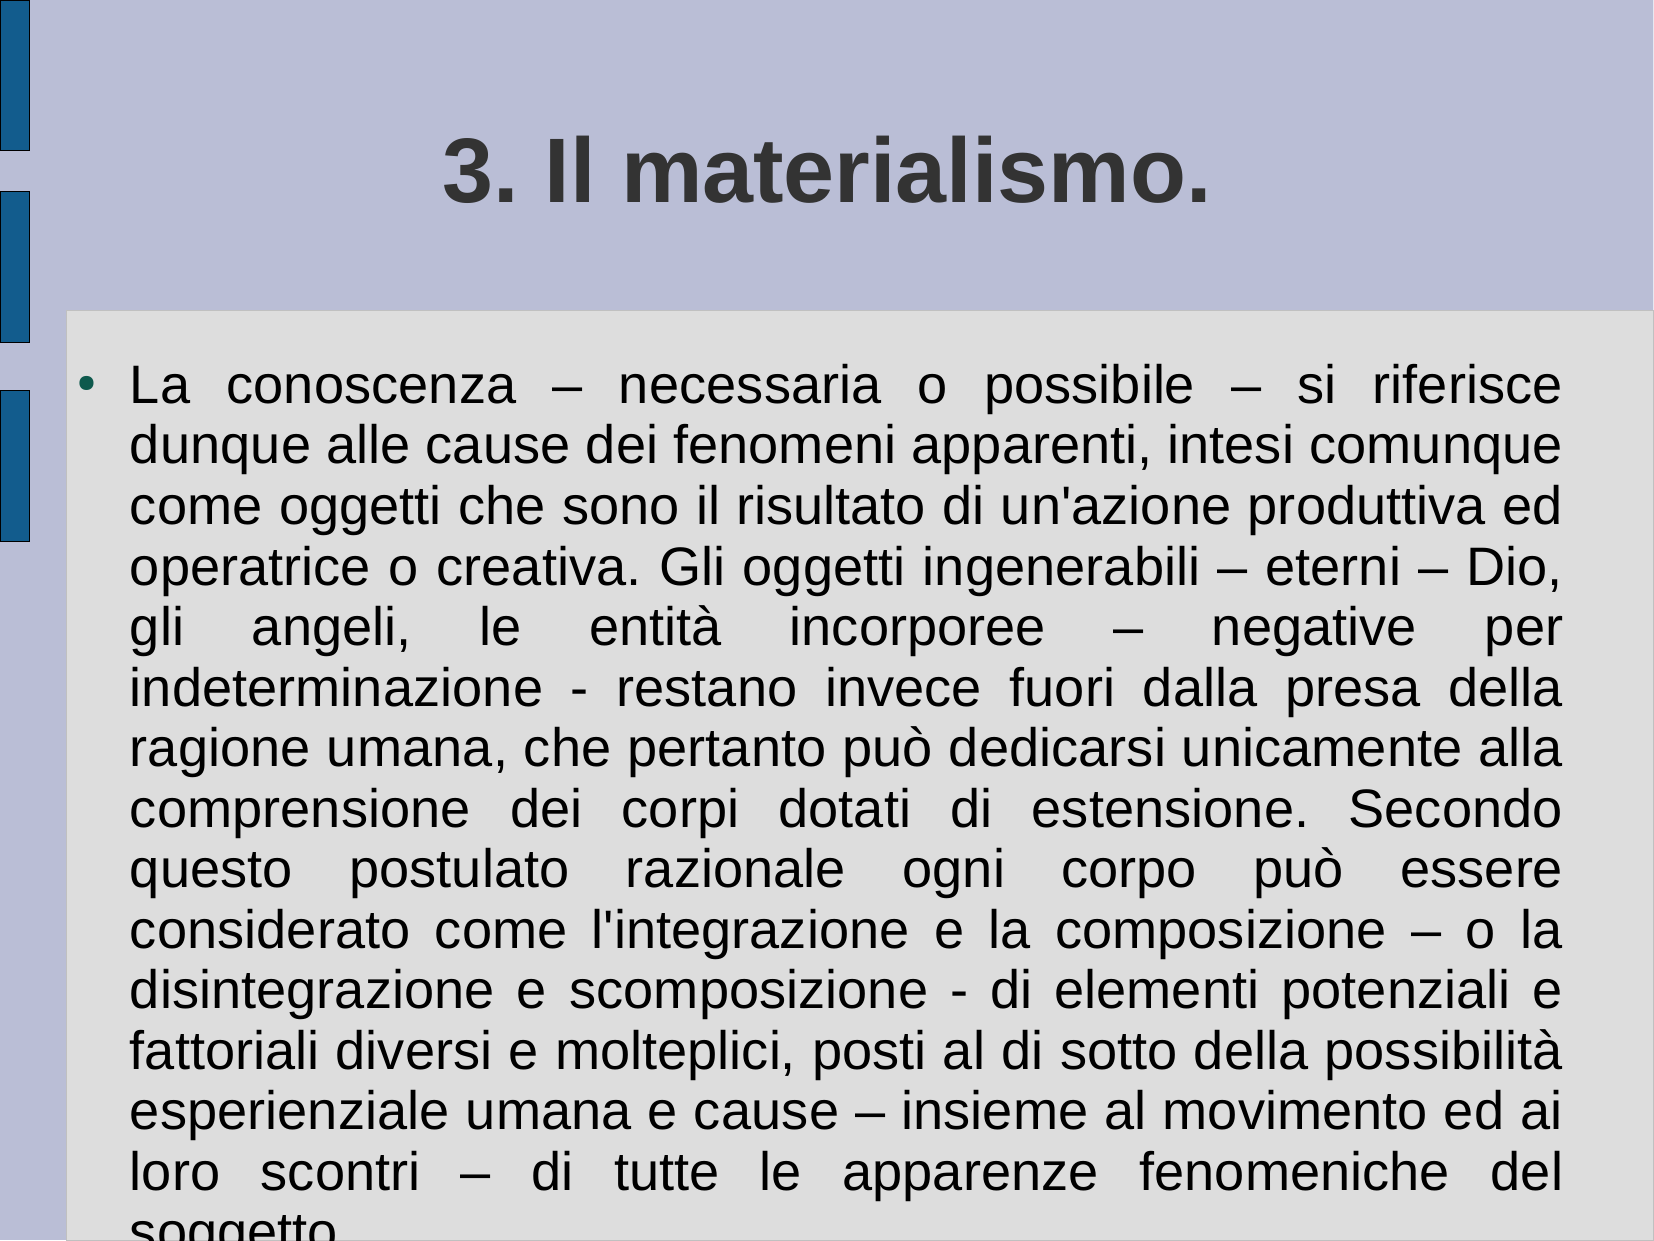

# 3. Il materialismo.
La conoscenza – necessaria o possibile – si riferisce dunque alle cause dei fenomeni apparenti, intesi comunque come oggetti che sono il risultato di un'azione produttiva ed operatrice o creativa. Gli oggetti ingenerabili – eterni – Dio, gli angeli, le entità incorporee – negative per indeterminazione - restano invece fuori dalla presa della ragione umana, che pertanto può dedicarsi unicamente alla comprensione dei corpi dotati di estensione. Secondo questo postulato razionale ogni corpo può essere considerato come l'integrazione e la composizione – o la disintegrazione e scomposizione - di elementi potenziali e fattoriali diversi e molteplici, posti al di sotto della possibilità esperienziale umana e cause – insieme al movimento ed ai loro scontri – di tutte le apparenze fenomeniche del soggetto.